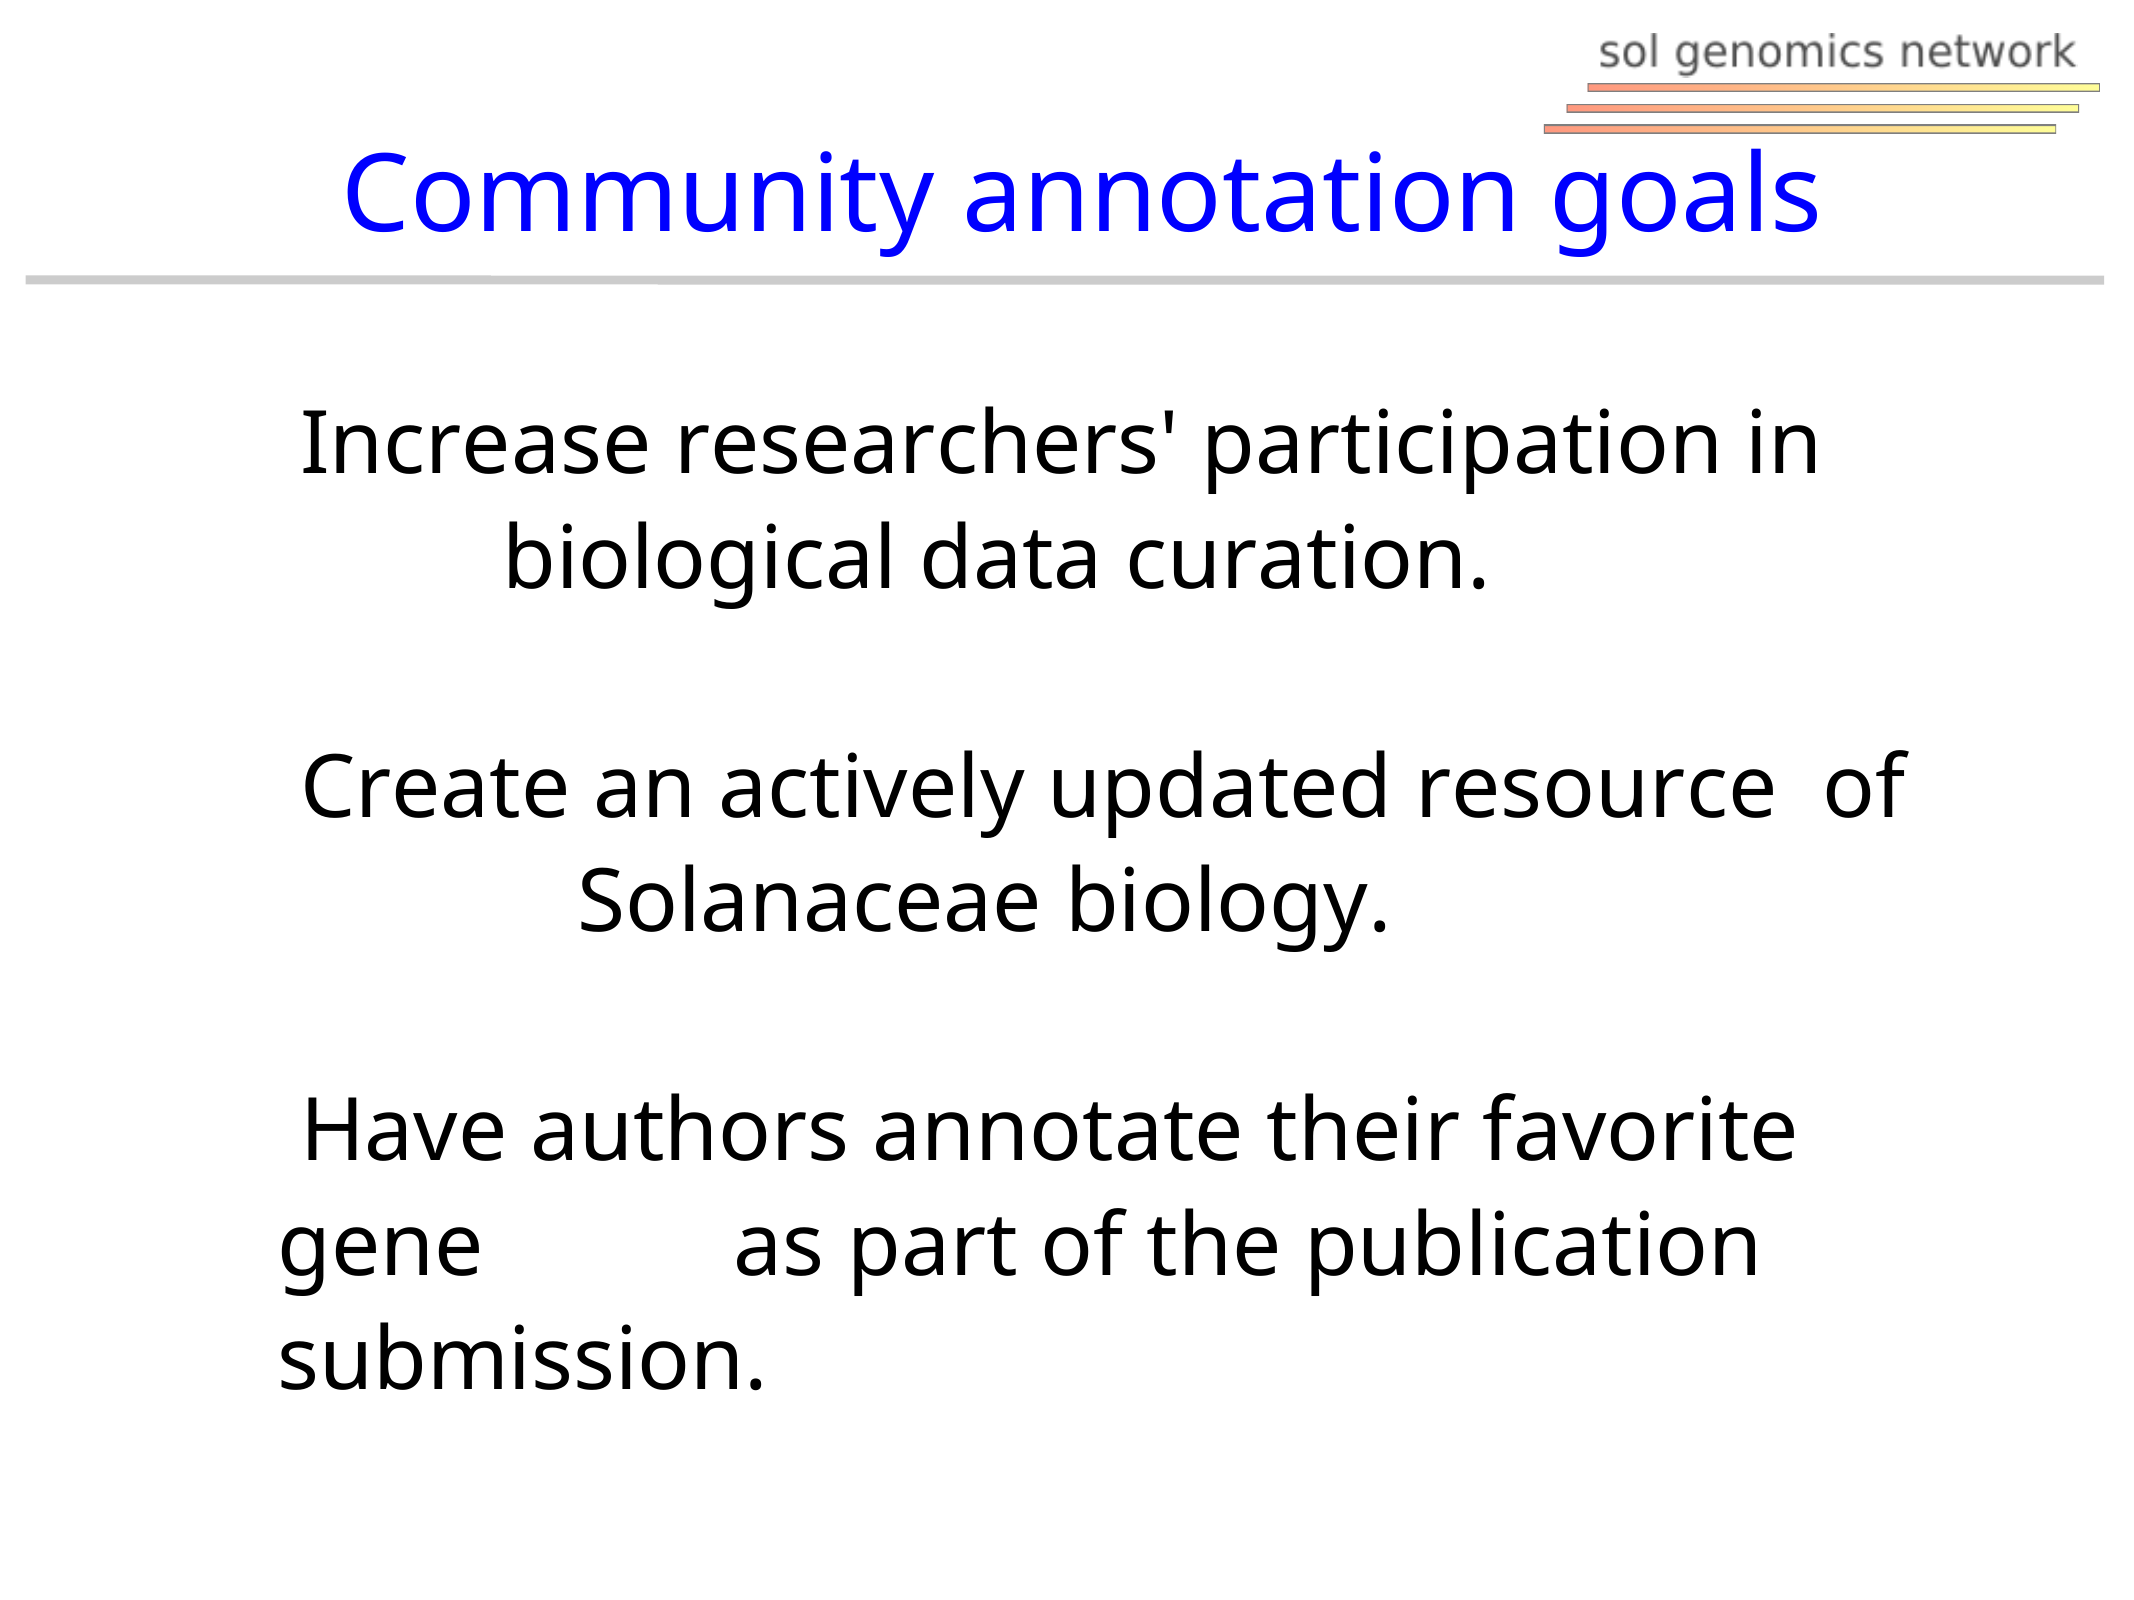

Community annotation goals
 Increase researchers' participation in 	 					biological data curation.
 Create an actively updated resource of 	 				Solanaceae biology.
 Have authors annotate their favorite gene as part of the publication submission.